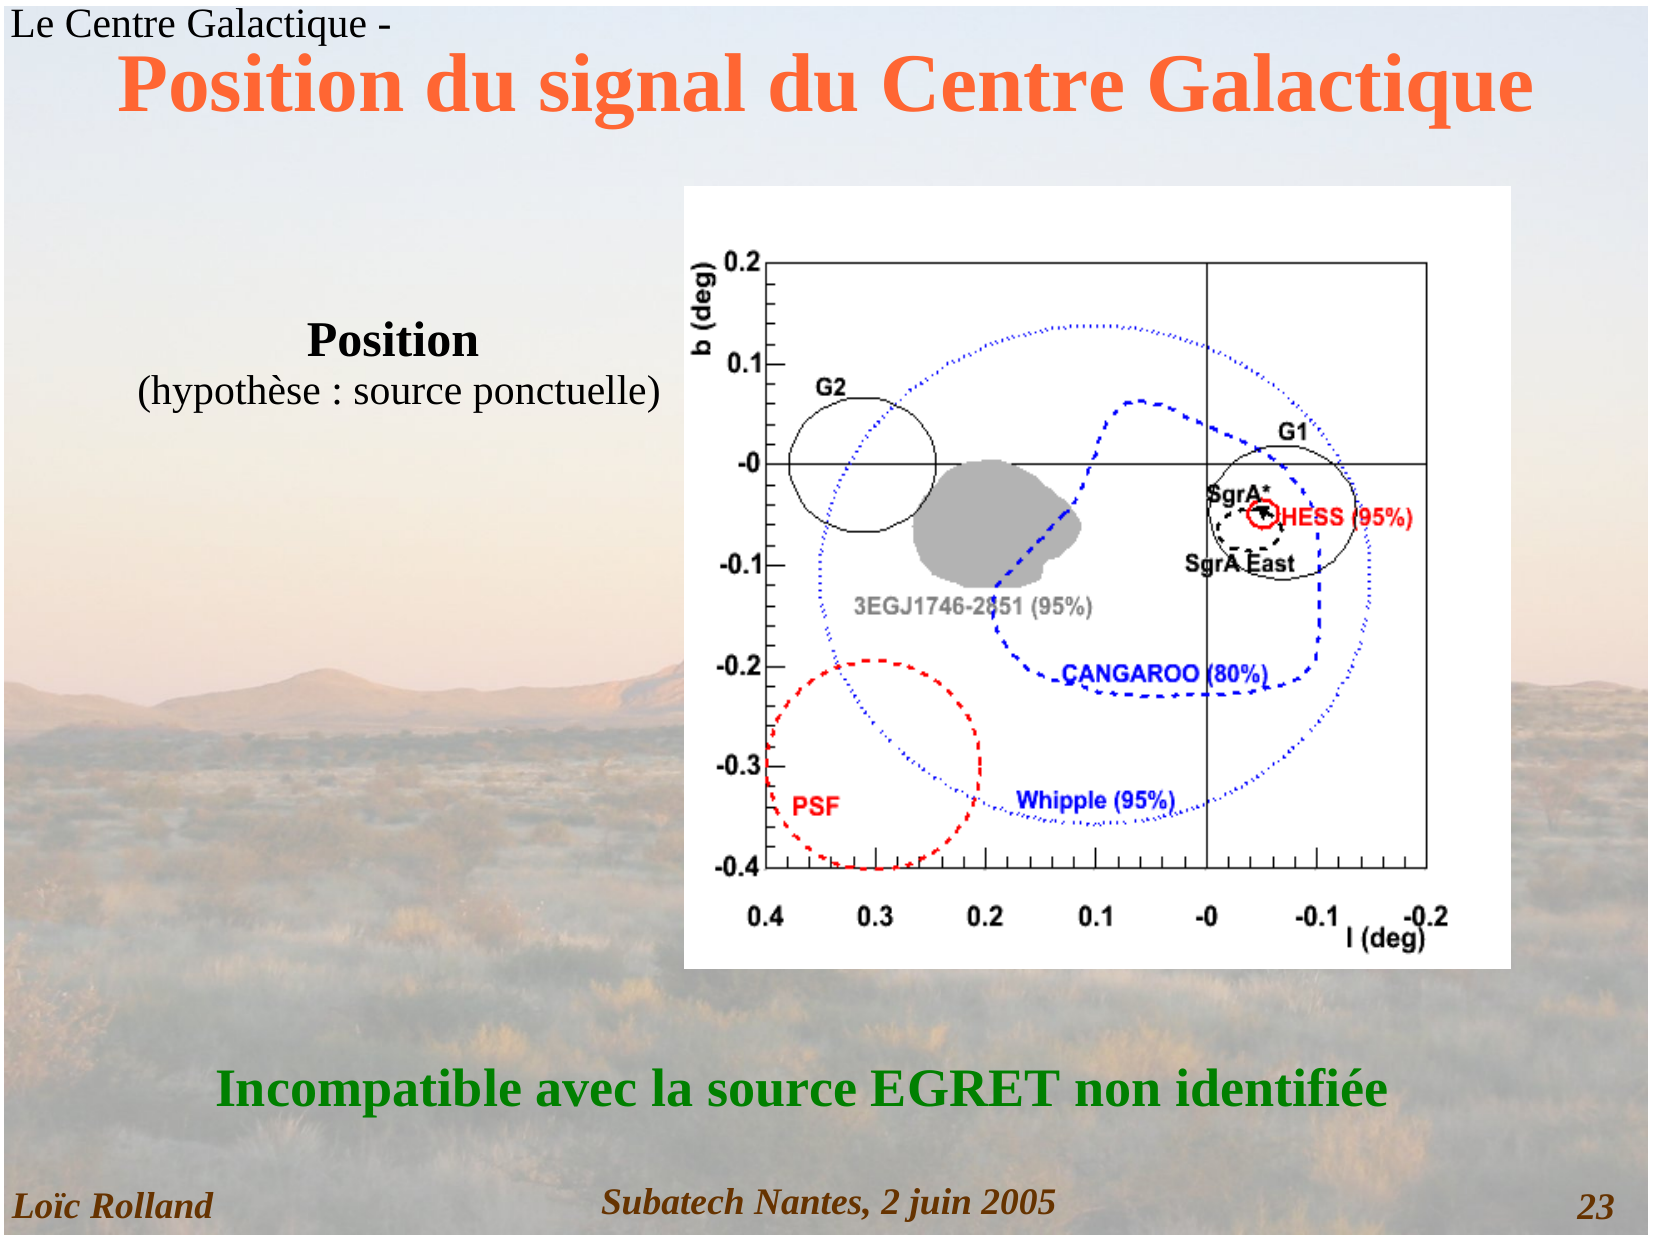

Le Centre Galactique -
# Position du signal du Centre Galactique
Position
(hypothèse : source ponctuelle)
Incompatible avec la source EGRET non identifiée